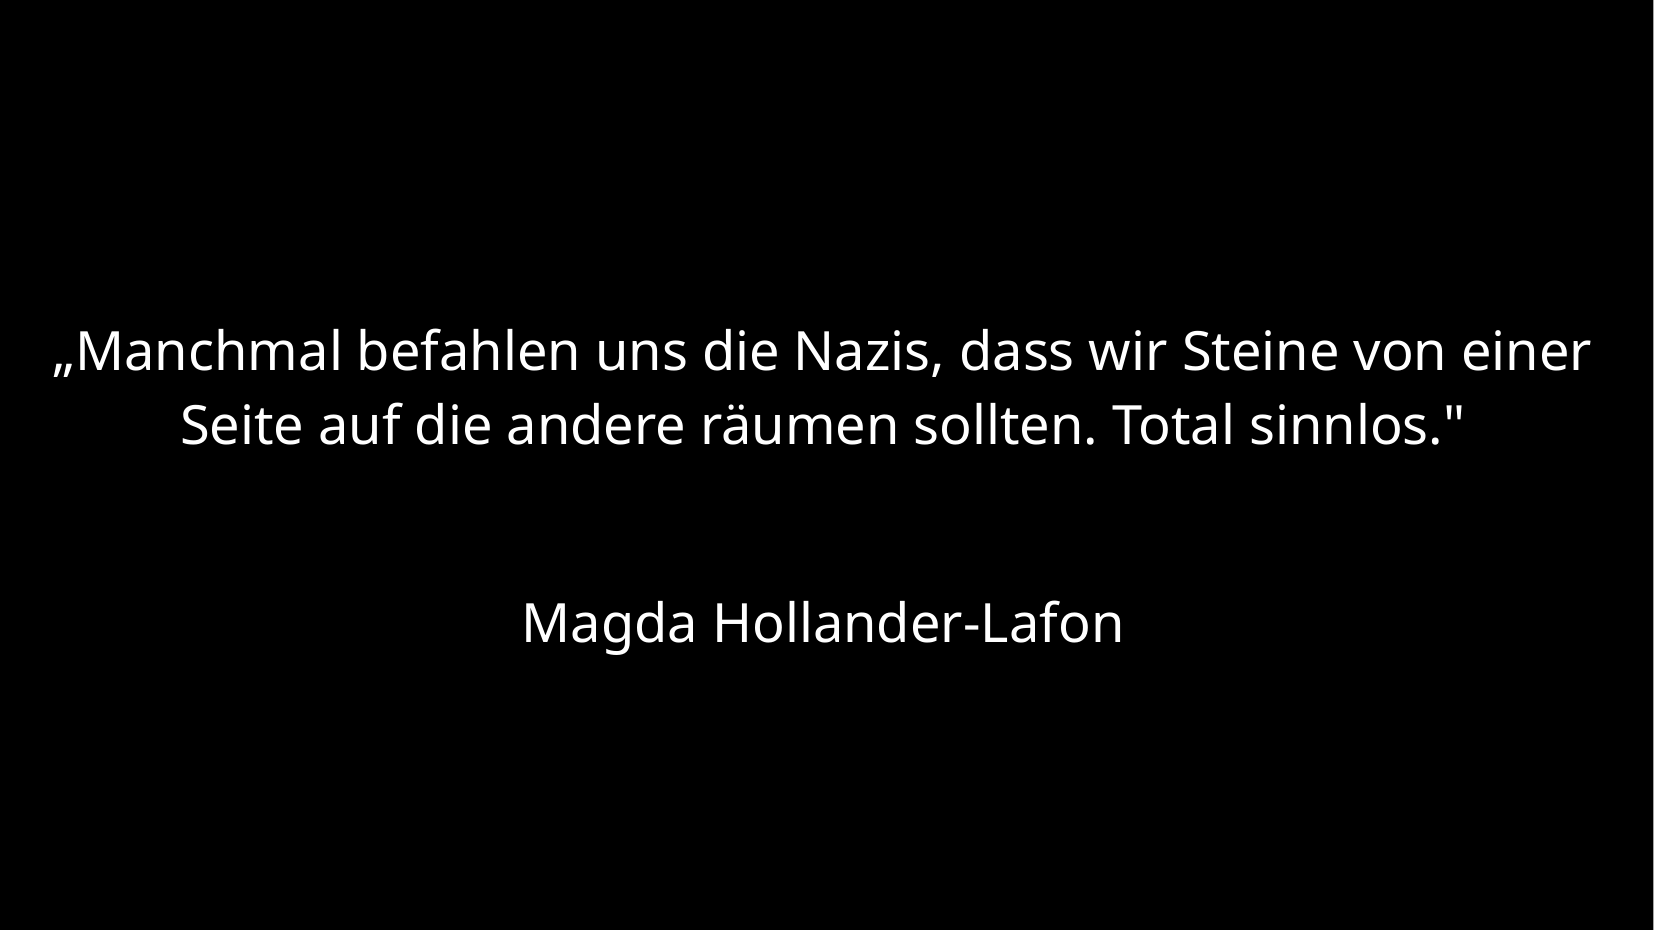

„Manchmal befahlen uns die Nazis, dass wir Steine von einer Seite auf die andere räumen sollten. Total sinnlos."
Magda Hollander-Lafon